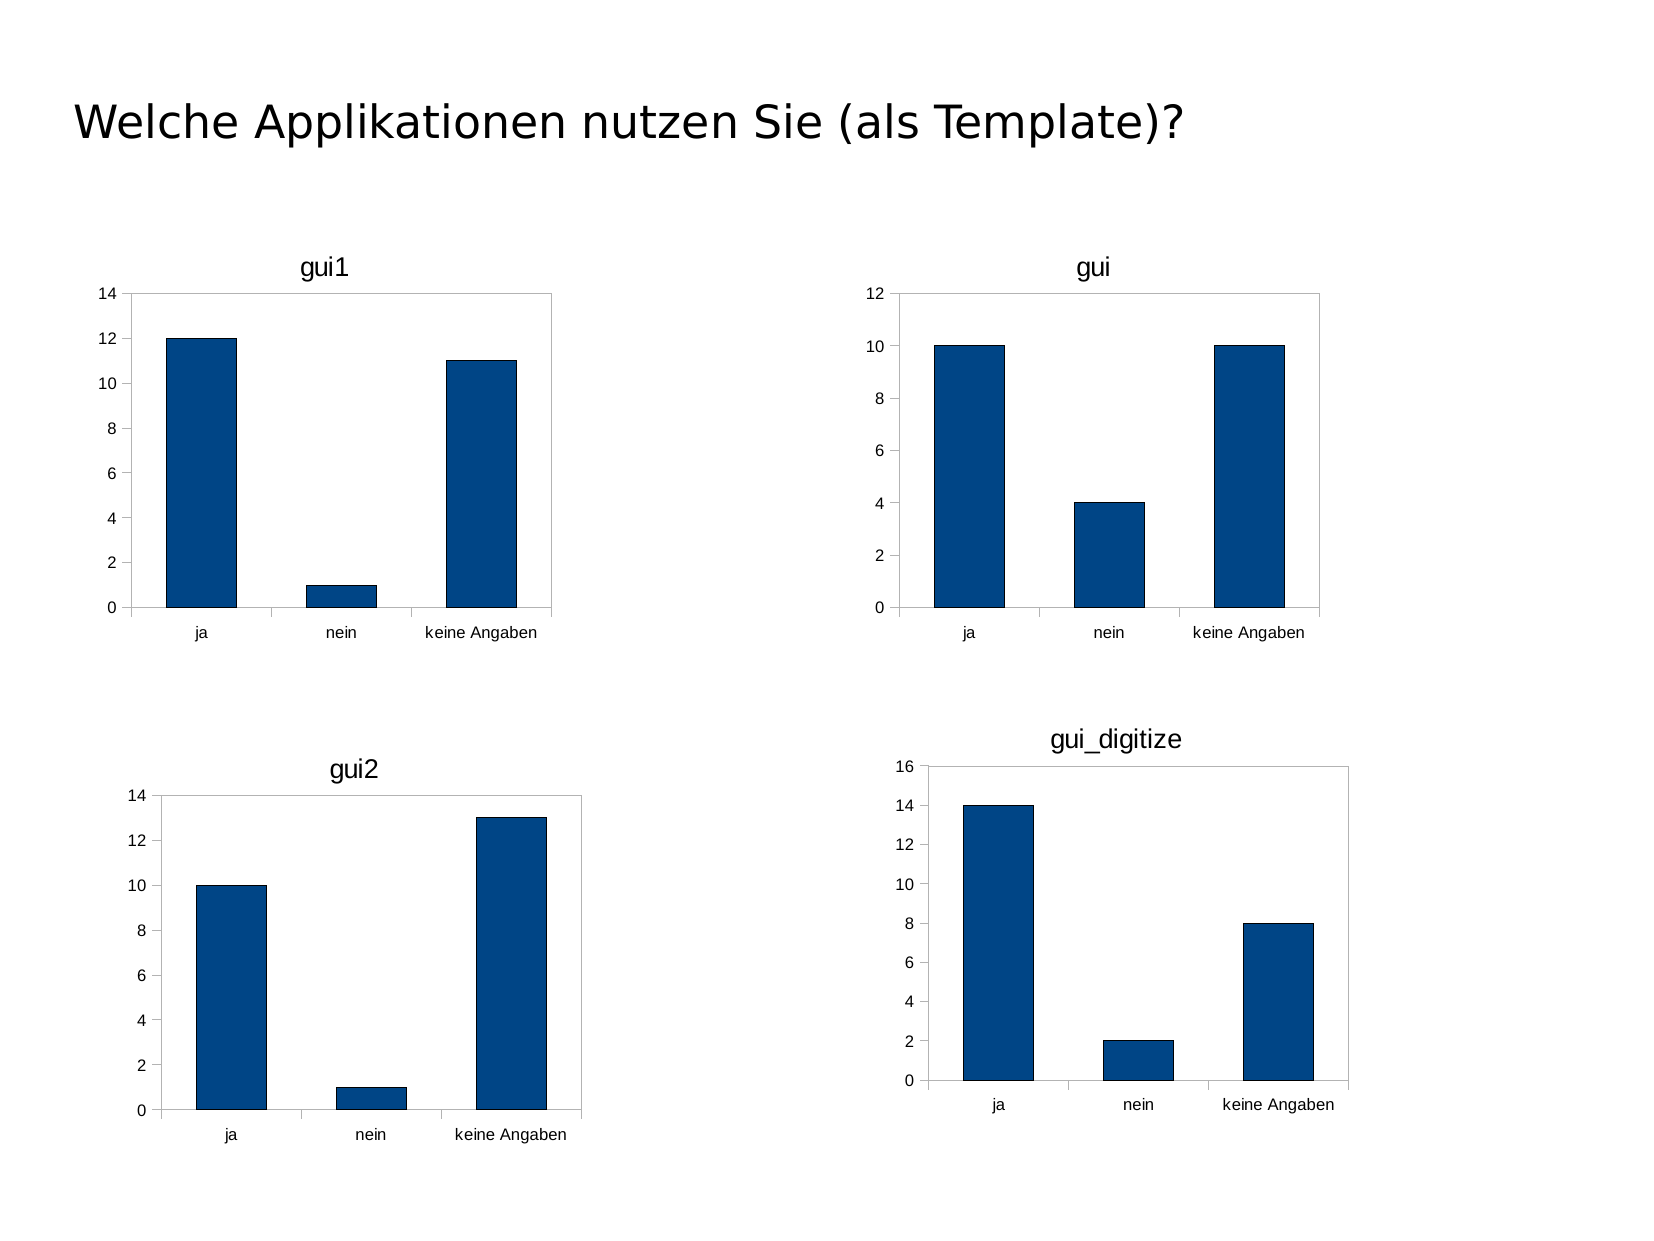

Welche Applikationen nutzen Sie (als Template)?
### Chart: gui1
| Category | Zeile 183 |
|---|---|
| ja | 12.0 |
| nein | 1.0 |
| keine Angaben | 11.0 |
### Chart: gui
| Category | Zeile 186 |
|---|---|
| ja | 10.0 |
| nein | 4.0 |
| keine Angaben | 10.0 |
### Chart: gui_digitize
| Category | Zeile 192 |
|---|---|
| ja | 14.0 |
| nein | 2.0 |
| keine Angaben | 8.0 |
### Chart: gui2
| Category | Zeile 189 |
|---|---|
| ja | 10.0 |
| nein | 1.0 |
| keine Angaben | 13.0 |